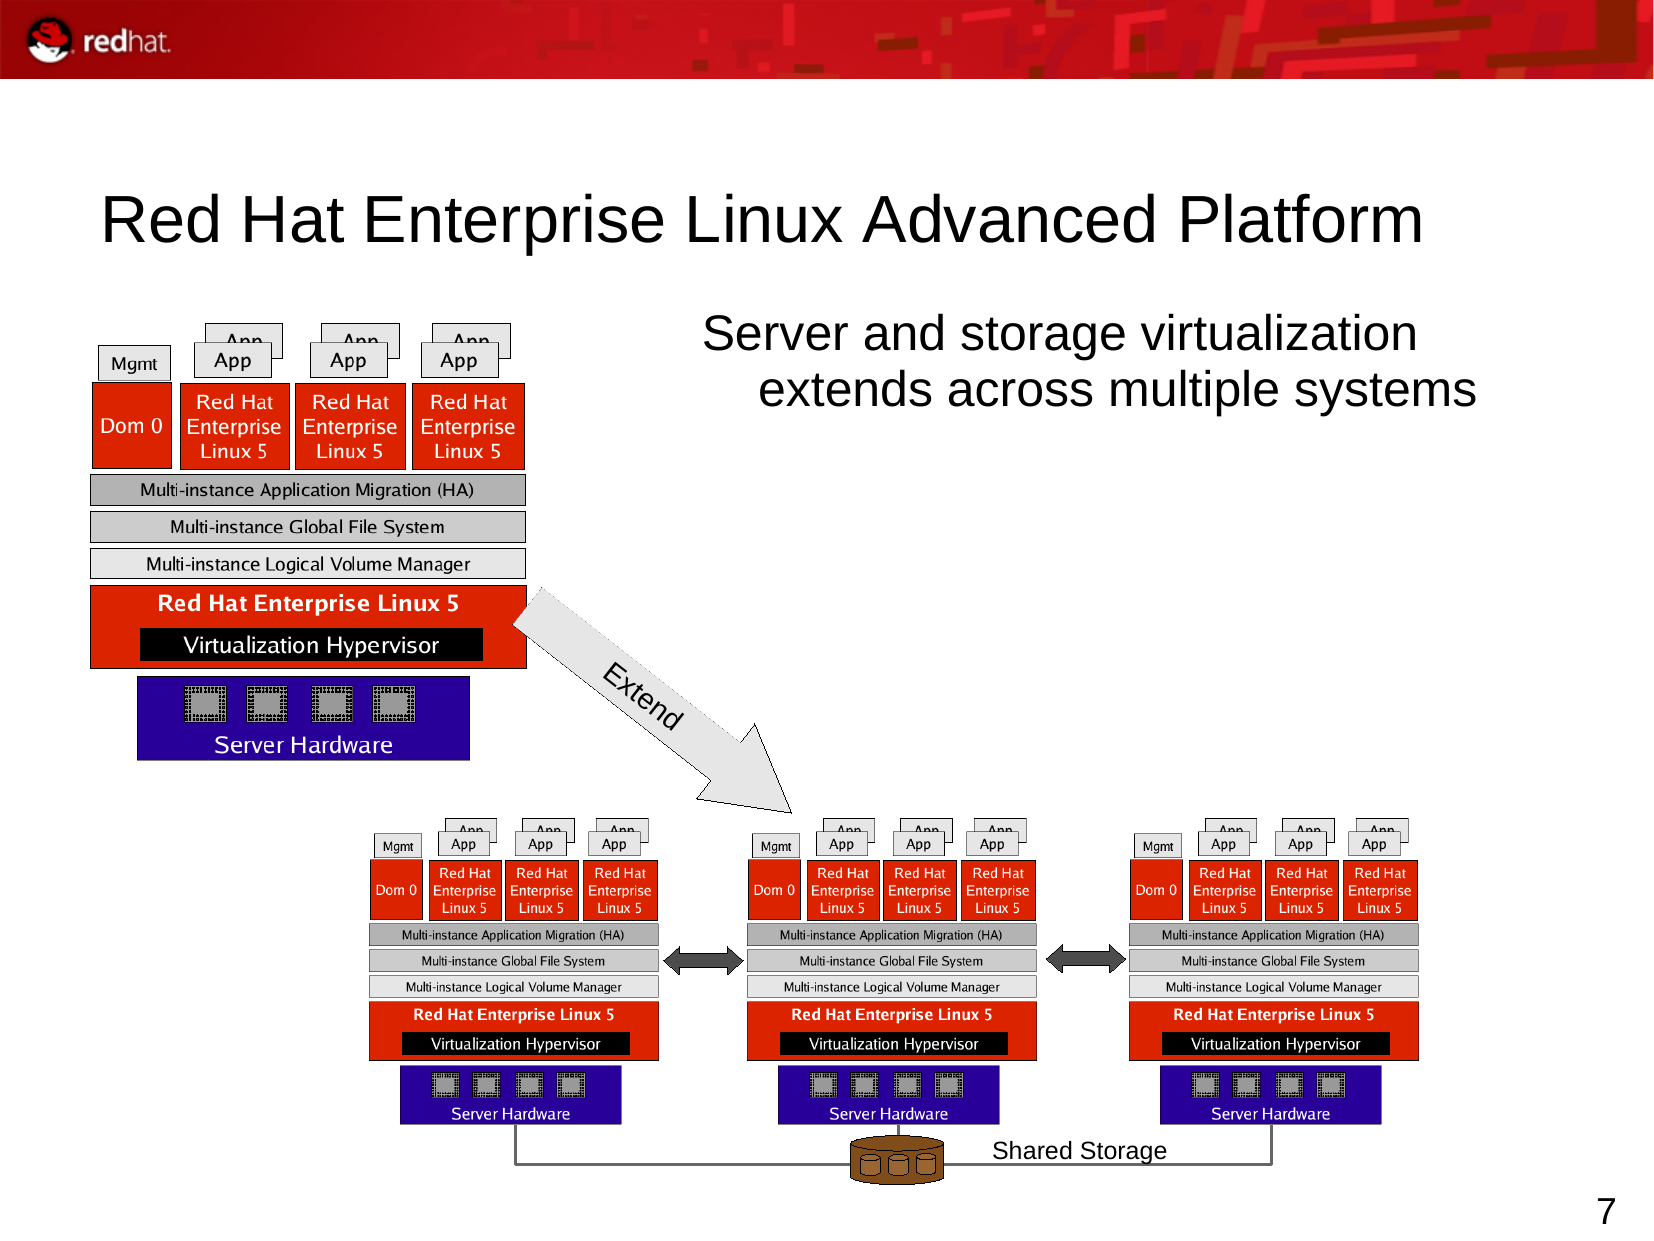

# Red Hat Enterprise Linux Advanced Platform
Server and storage virtualization extends across multiple systems
Extend
Shared Storage